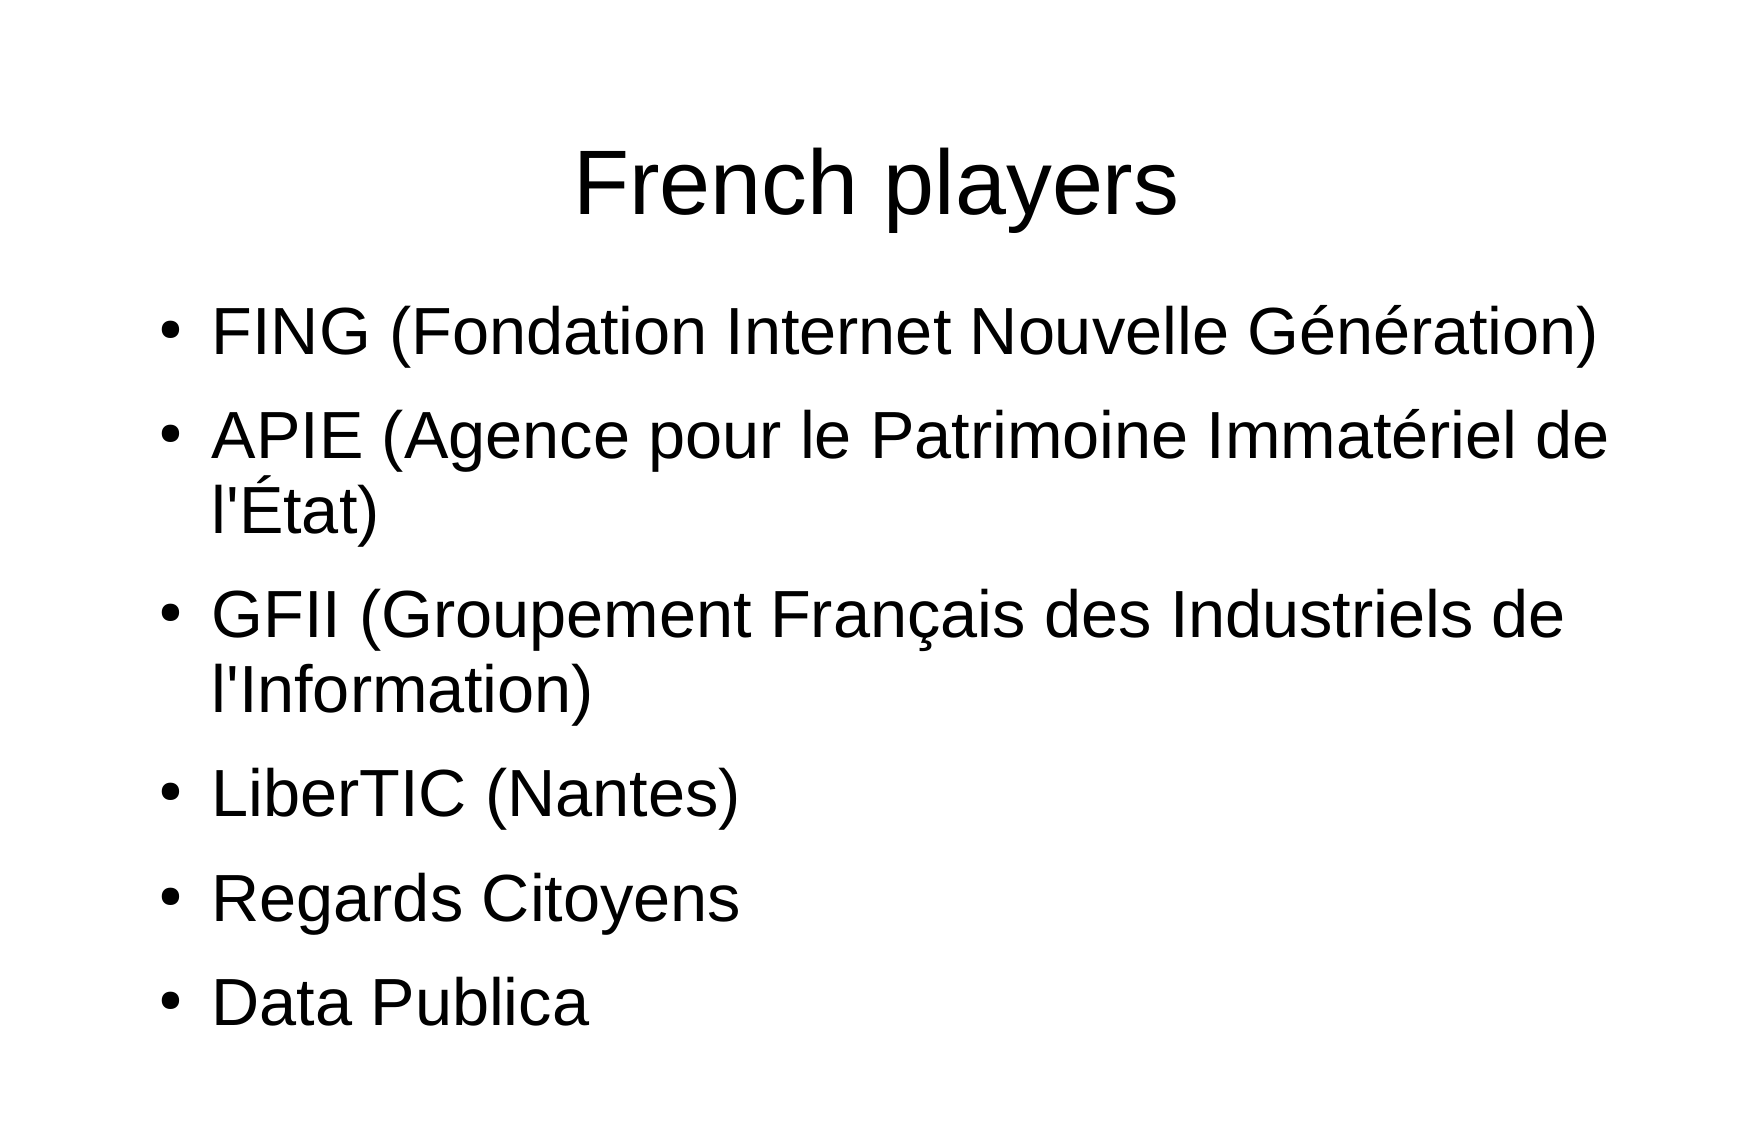

# French players
FING (Fondation Internet Nouvelle Génération)
APIE (Agence pour le Patrimoine Immatériel de l'État)
GFII (Groupement Français des Industriels de l'Information)
LiberTIC (Nantes)
Regards Citoyens
Data Publica
Initiatives
Rennes: open data site (transportation)
Paris : vote of a resolution by the Paris city council in ...